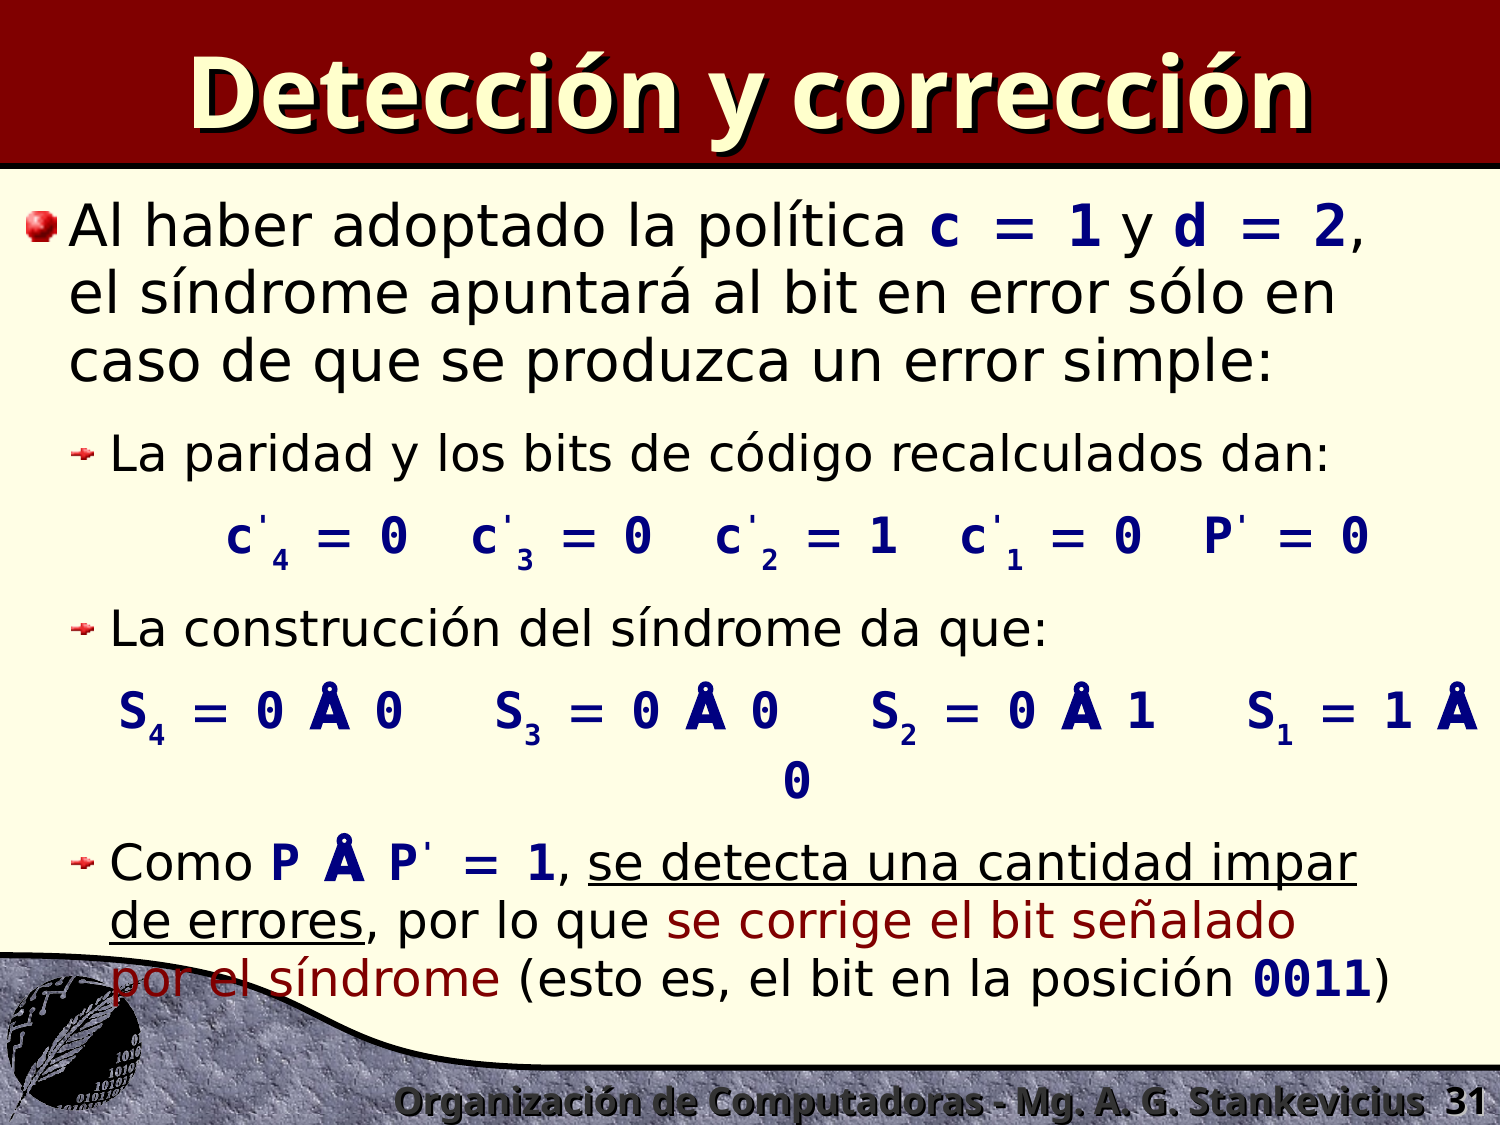

# Detección y corrección
Al haber adoptado la política c = 1 y d = 2,
el síndrome apuntará al bit en error sólo en caso de que se produzca un error simple:
La paridad y los bits de código recalculados dan:
c'4 = 0 c'3 = 0 c'2 = 1 c'1 = 0 P' = 0
La construcción del síndrome da que:
S4 = 0 Å 0 S3 = 0 Å 0 S2 = 0 Å 1 S1 = 1 Å 0
Como P Å P' = 1, se detecta una cantidad impar
de errores, por lo que se corrige el bit señalado
por el síndrome (esto es, el bit en la posición 0011)
31